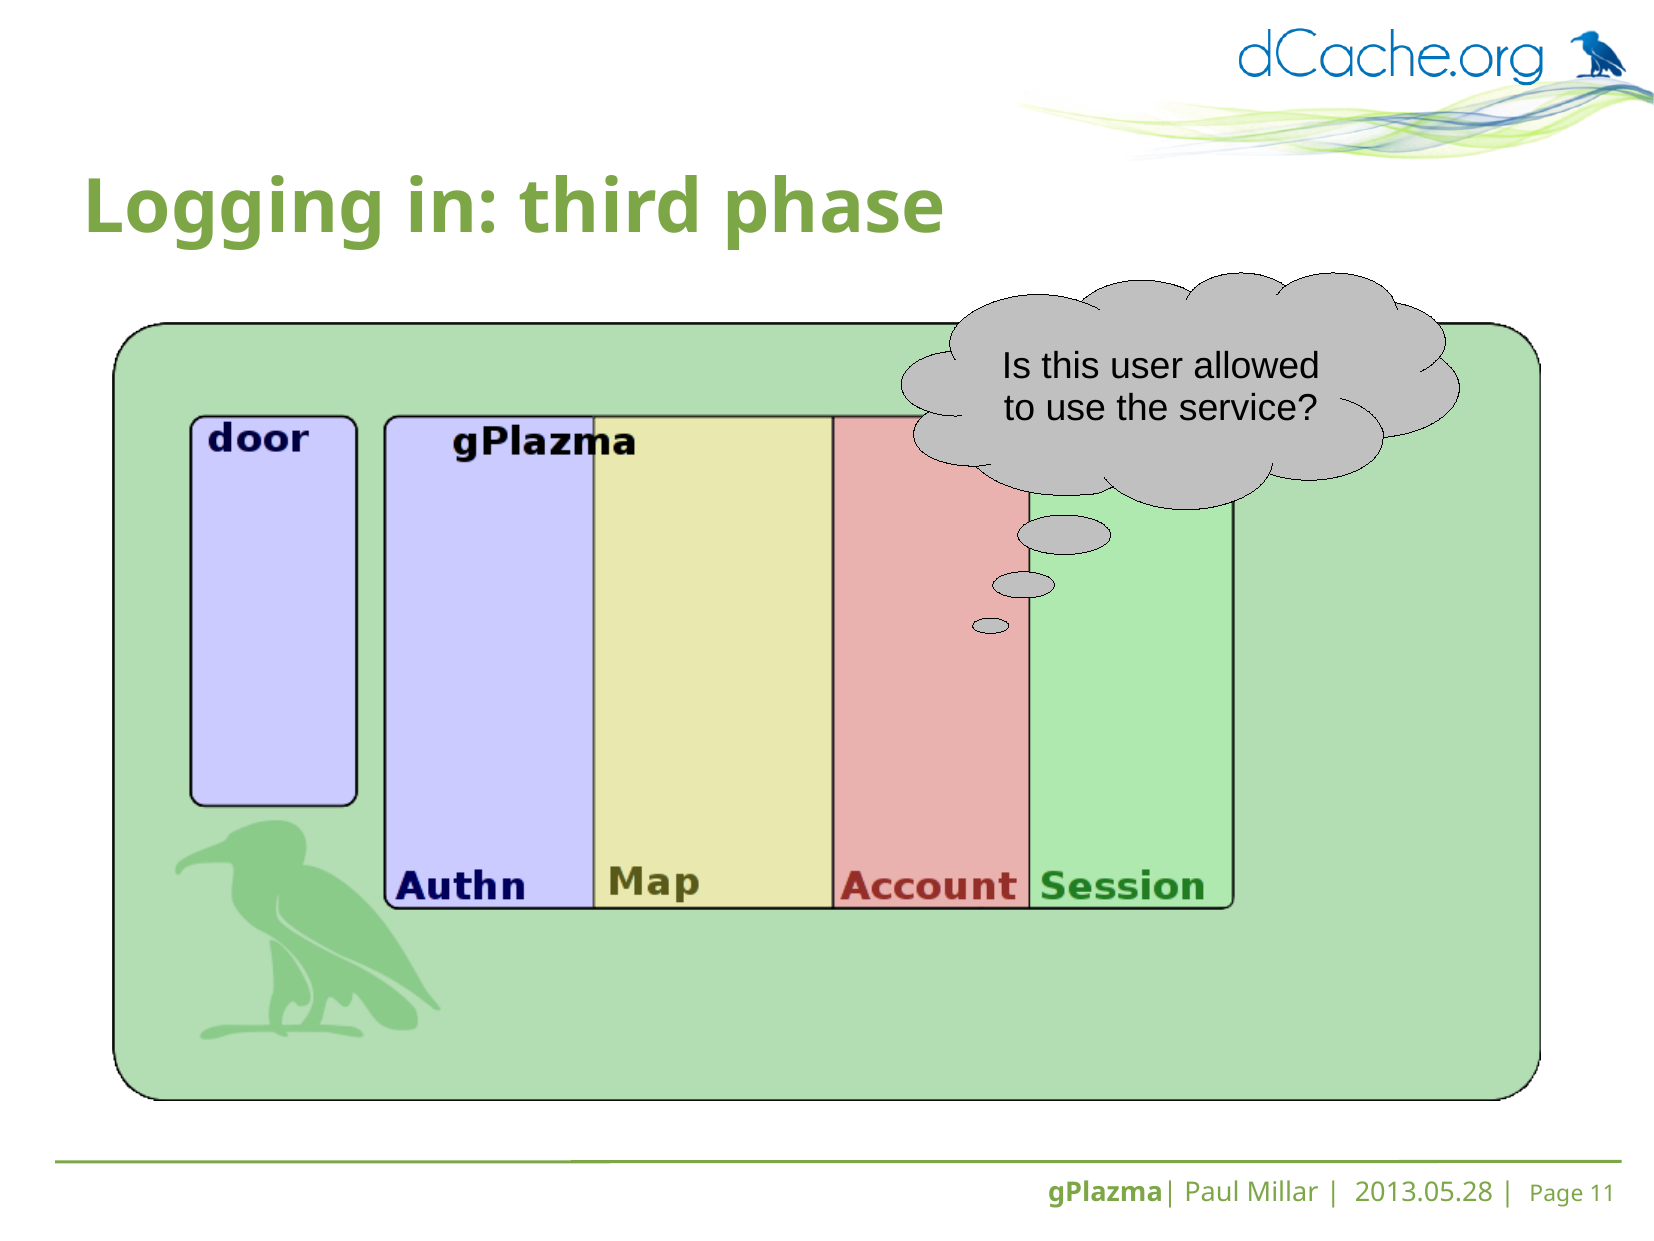

# Logging in: third phase
Is this user allowed
to use the service?
11